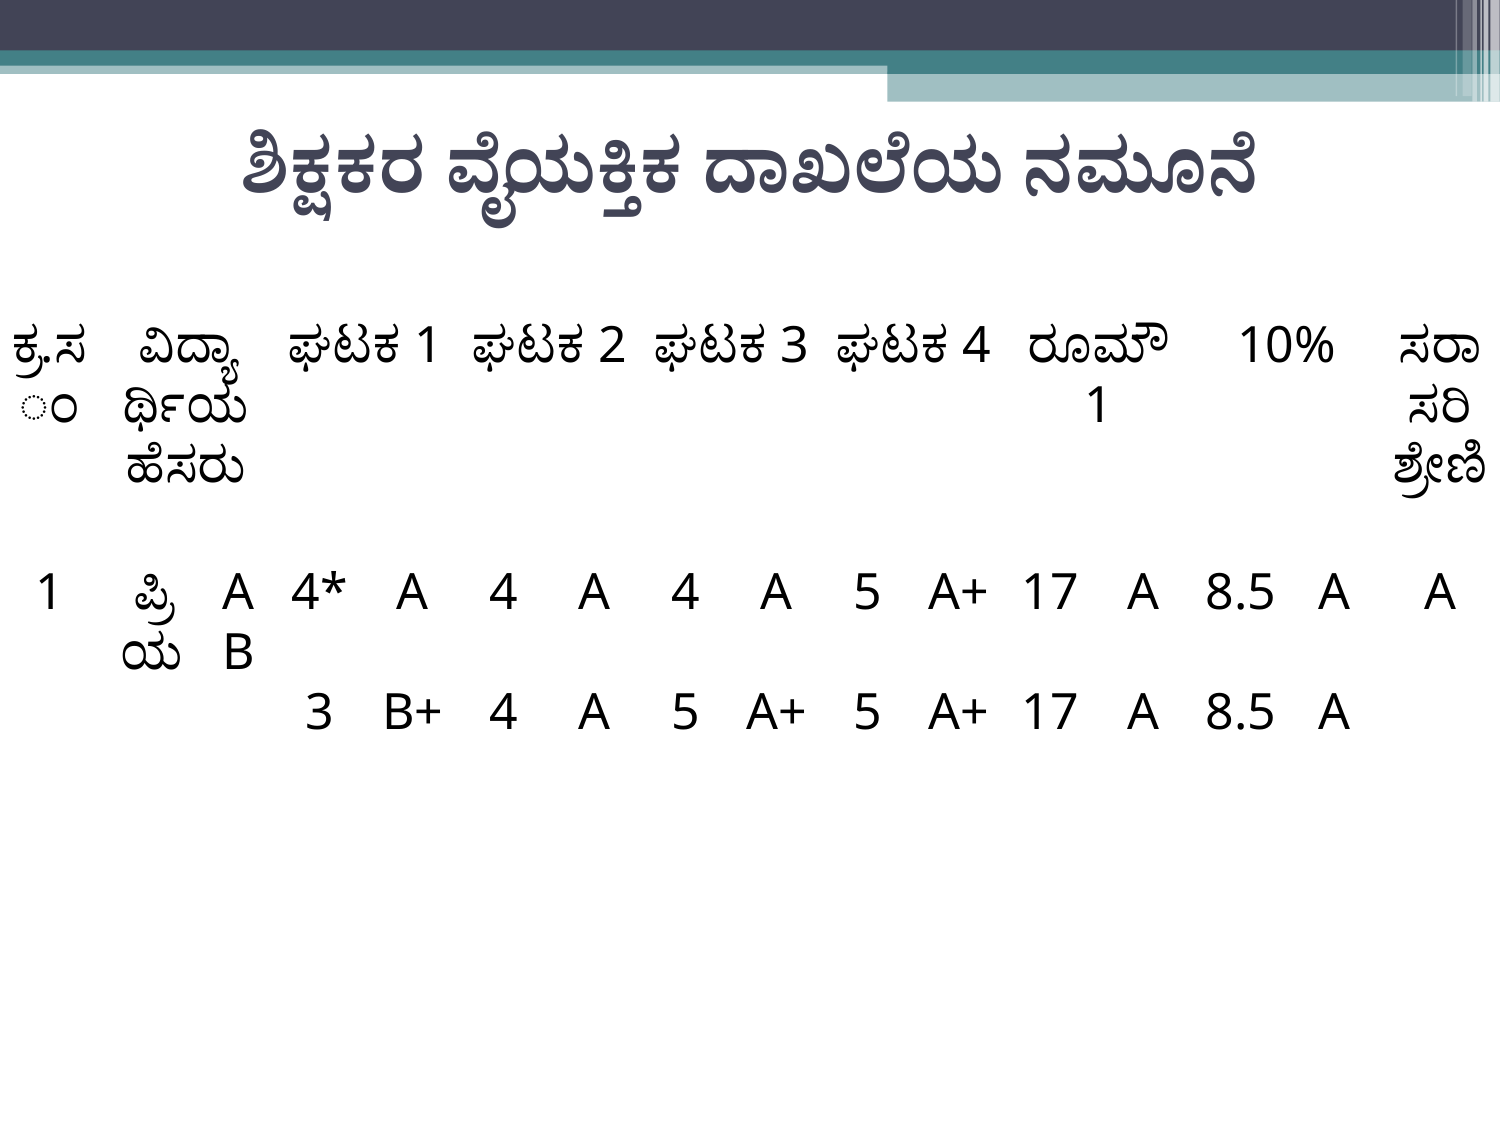

# ಶಿಕ್ಷಕರ ವೈಯಕ್ತಿಕ ದಾಖಲೆಯ ನಮೂನೆ
| ಕ್ರ.ಸಂ | ವಿದ್ಯಾರ್ಥಿಯ ಹೆಸರು | | ಘಟಕ 1 | | ಘಟಕ 2 | | ಘಟಕ 3 | | ಘಟಕ 4 | | ರೂಮೌ 1 | | 10% | | ಸರಾಸರಿ ಶ್ರೇಣಿ |
| --- | --- | --- | --- | --- | --- | --- | --- | --- | --- | --- | --- | --- | --- | --- | --- |
| 1 | ಪ್ರಿಯ | A B | 4\* | A | 4 | A | 4 | A | 5 | A+ | 17 | A | 8.5 | A | A |
| | | | 3 | B+ | 4 | A | 5 | A+ | 5 | A+ | 17 | A | 8.5 | A | |